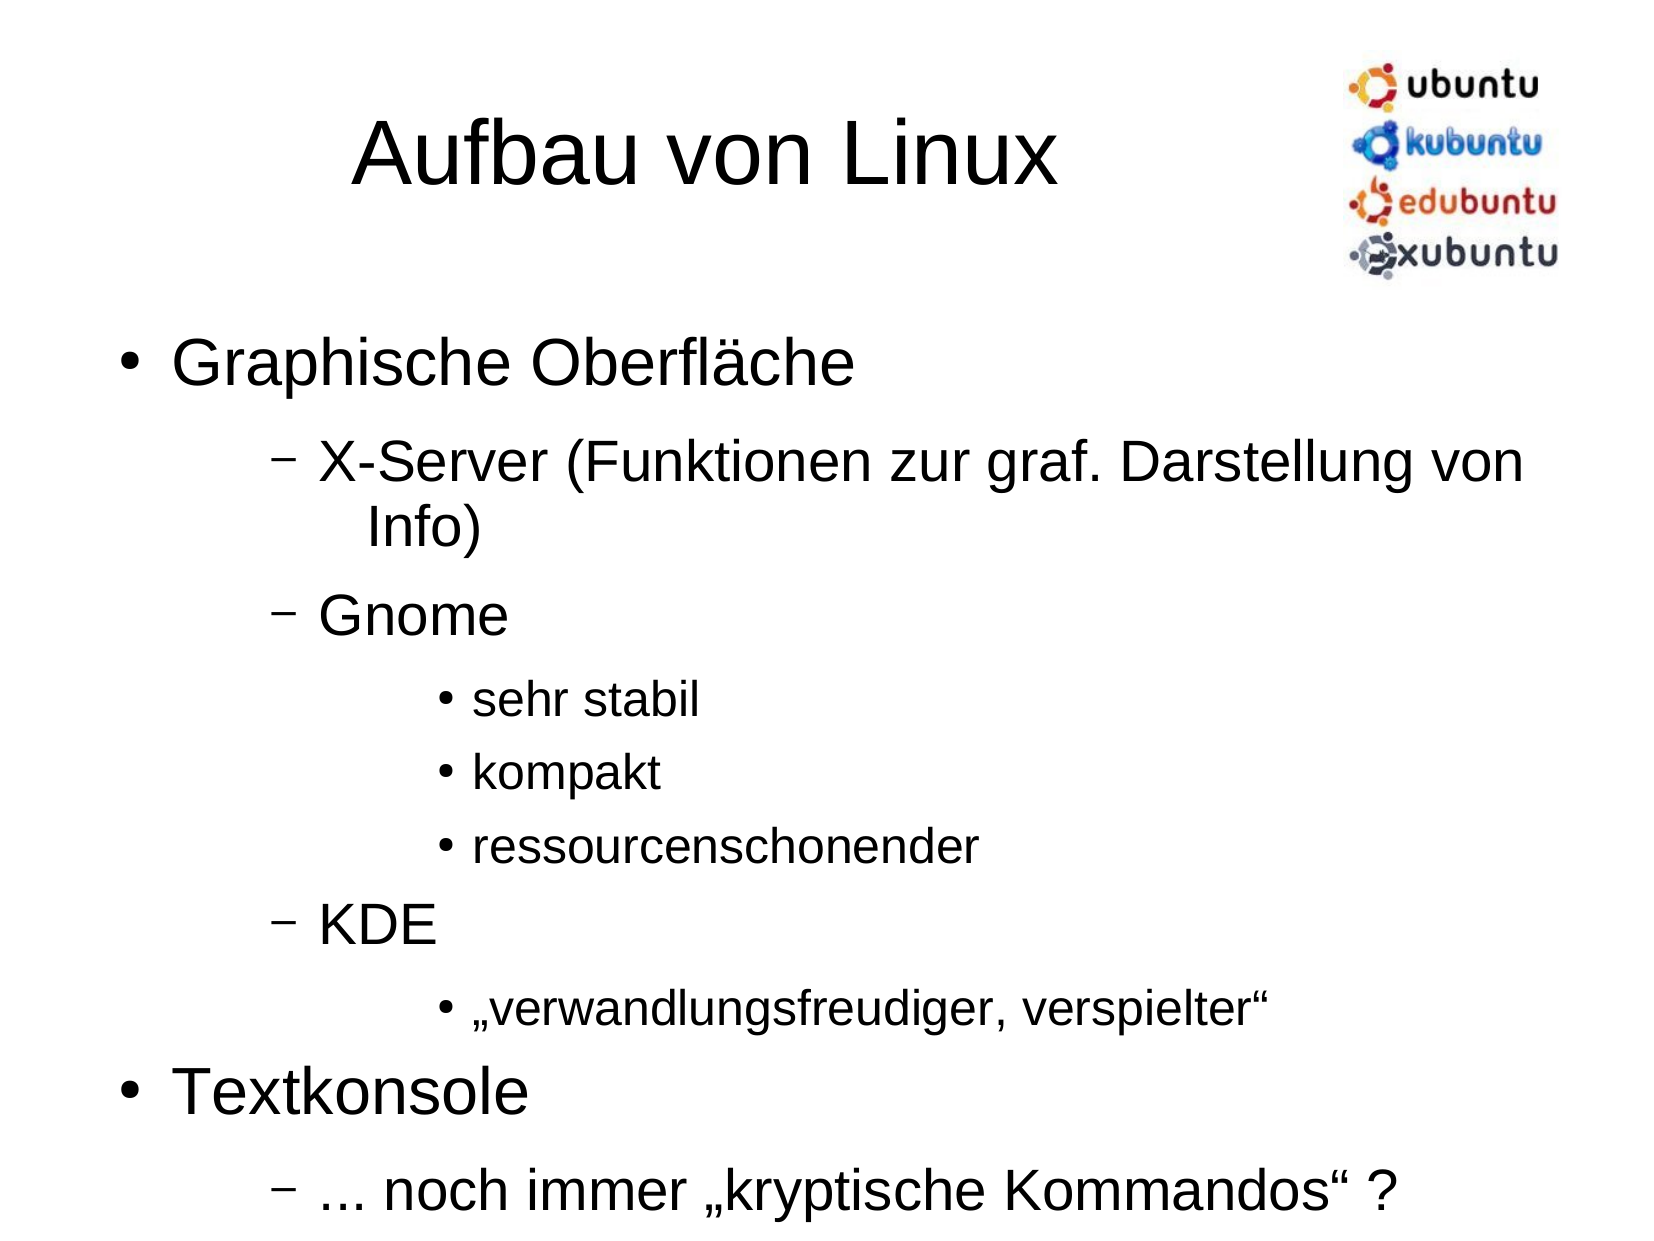

# Aufbau von Linux
Graphische Oberfläche
X-Server (Funktionen zur graf. Darstellung von Info)
Gnome
sehr stabil
kompakt
ressourcenschonender
KDE
„verwandlungsfreudiger, verspielter“
Textkonsole
... noch immer „kryptische Kommandos“ ?